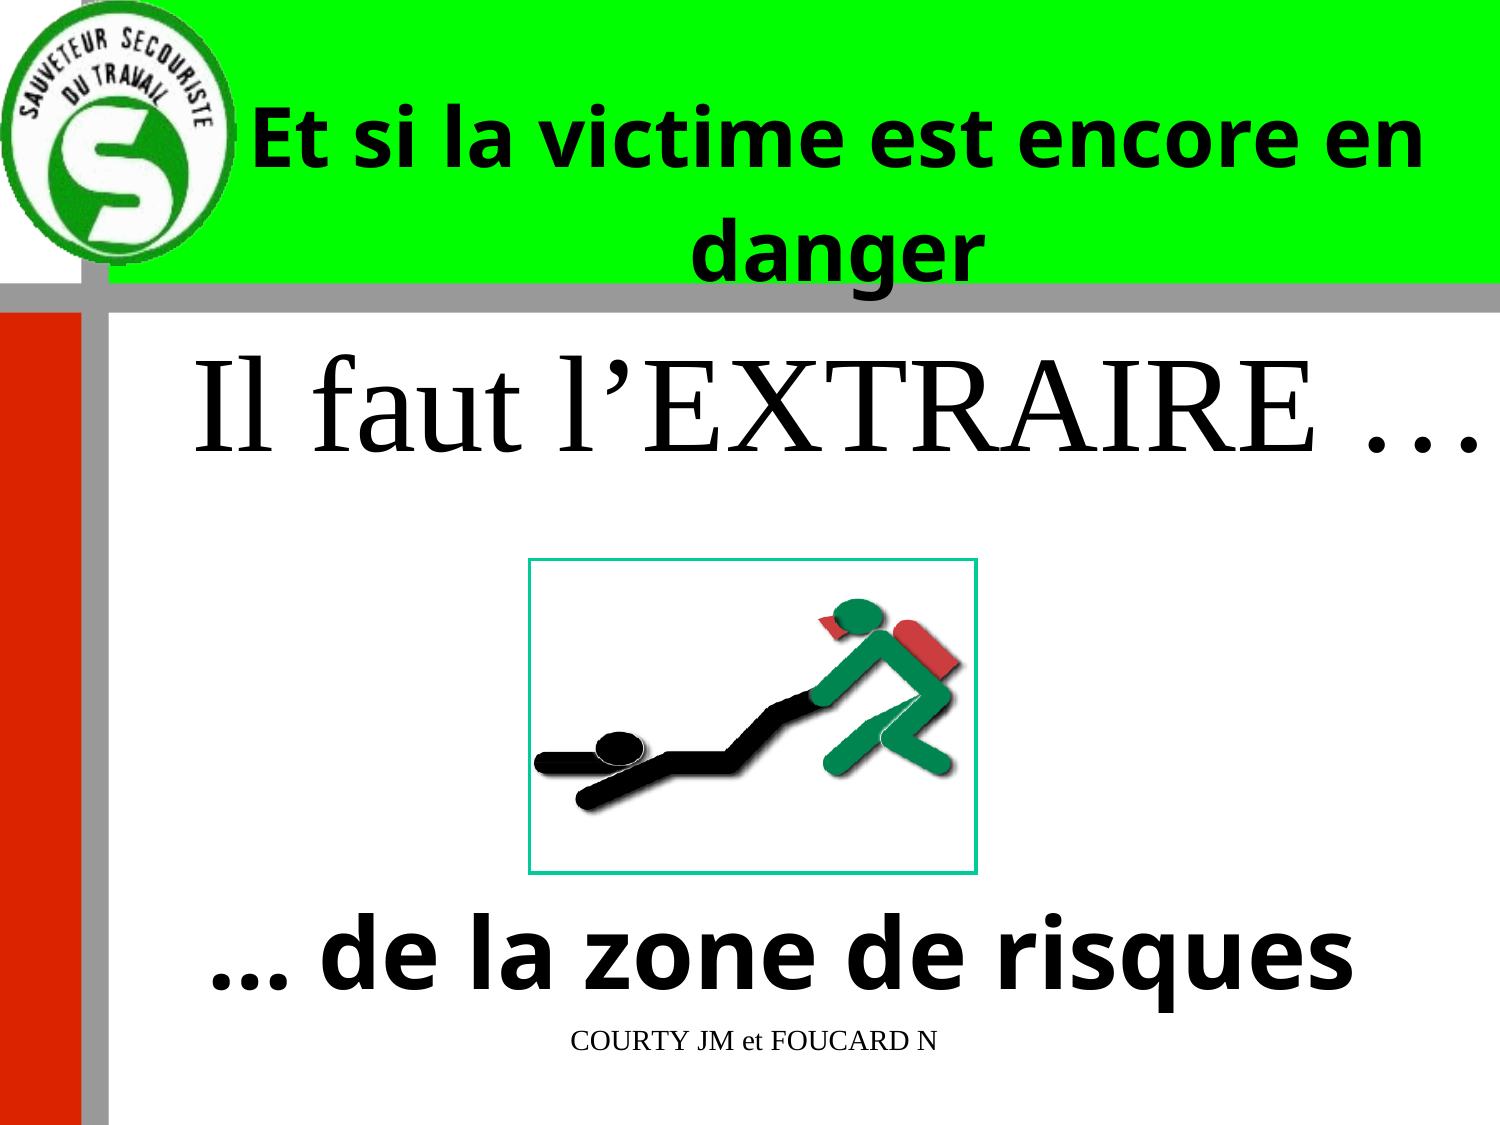

Et si la victime est encore en danger
Il faut l’EXTRAIRE …
… de la zone de risques
 COURTY JM et FOUCARD N